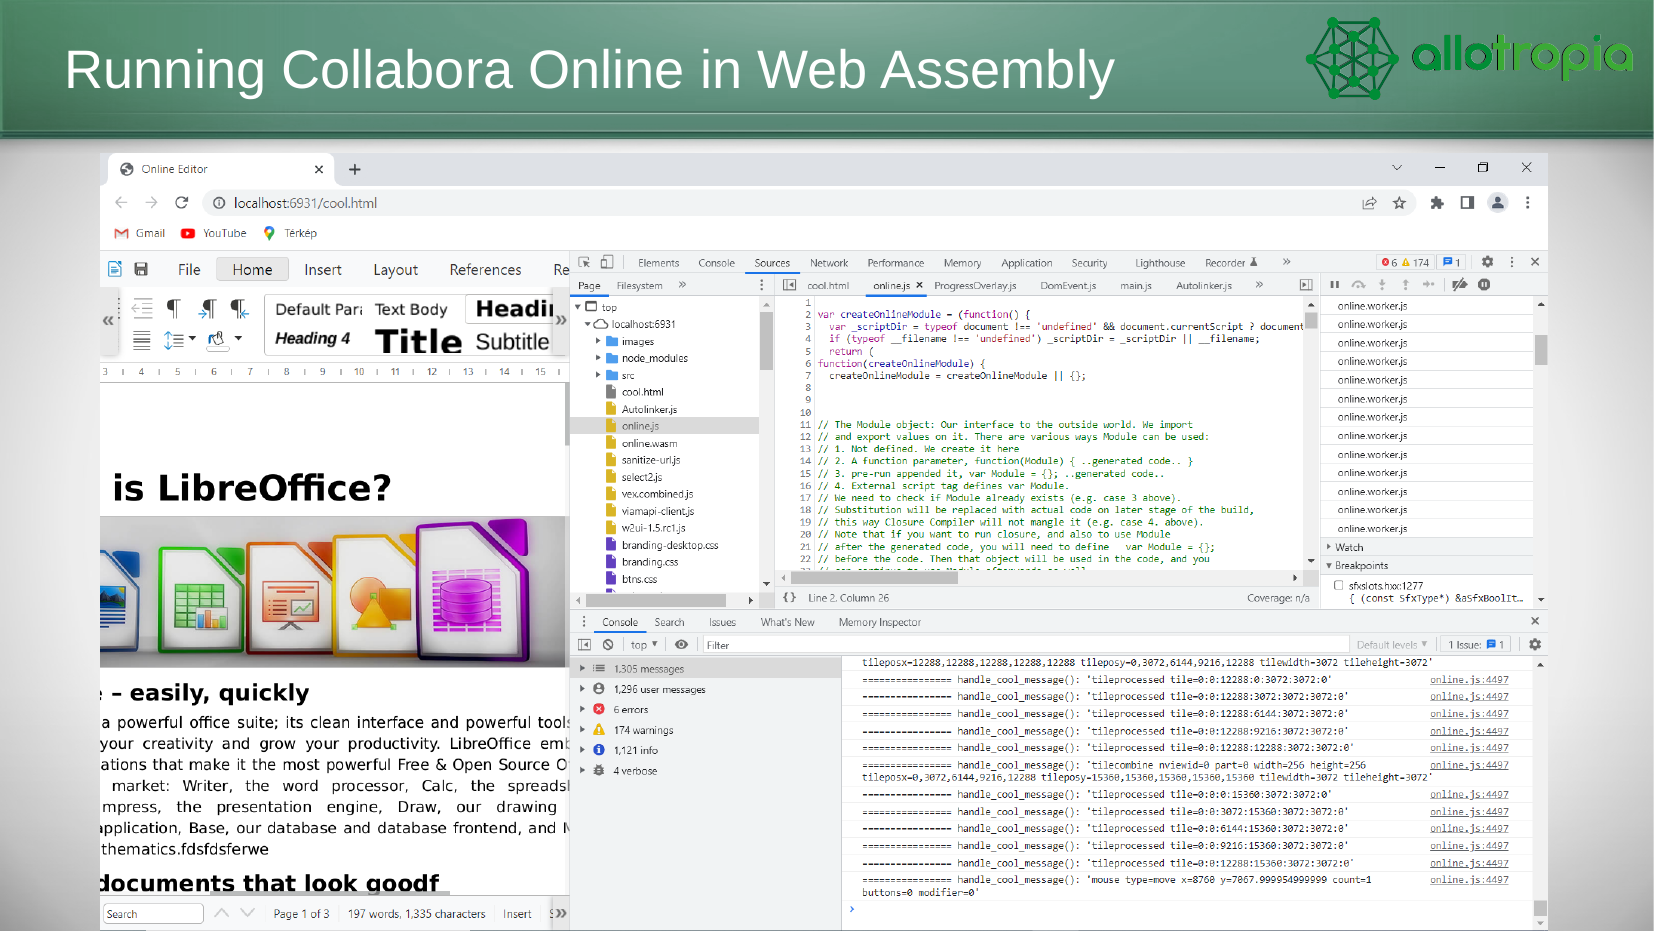

# Running Collabora Online in Web Assembly